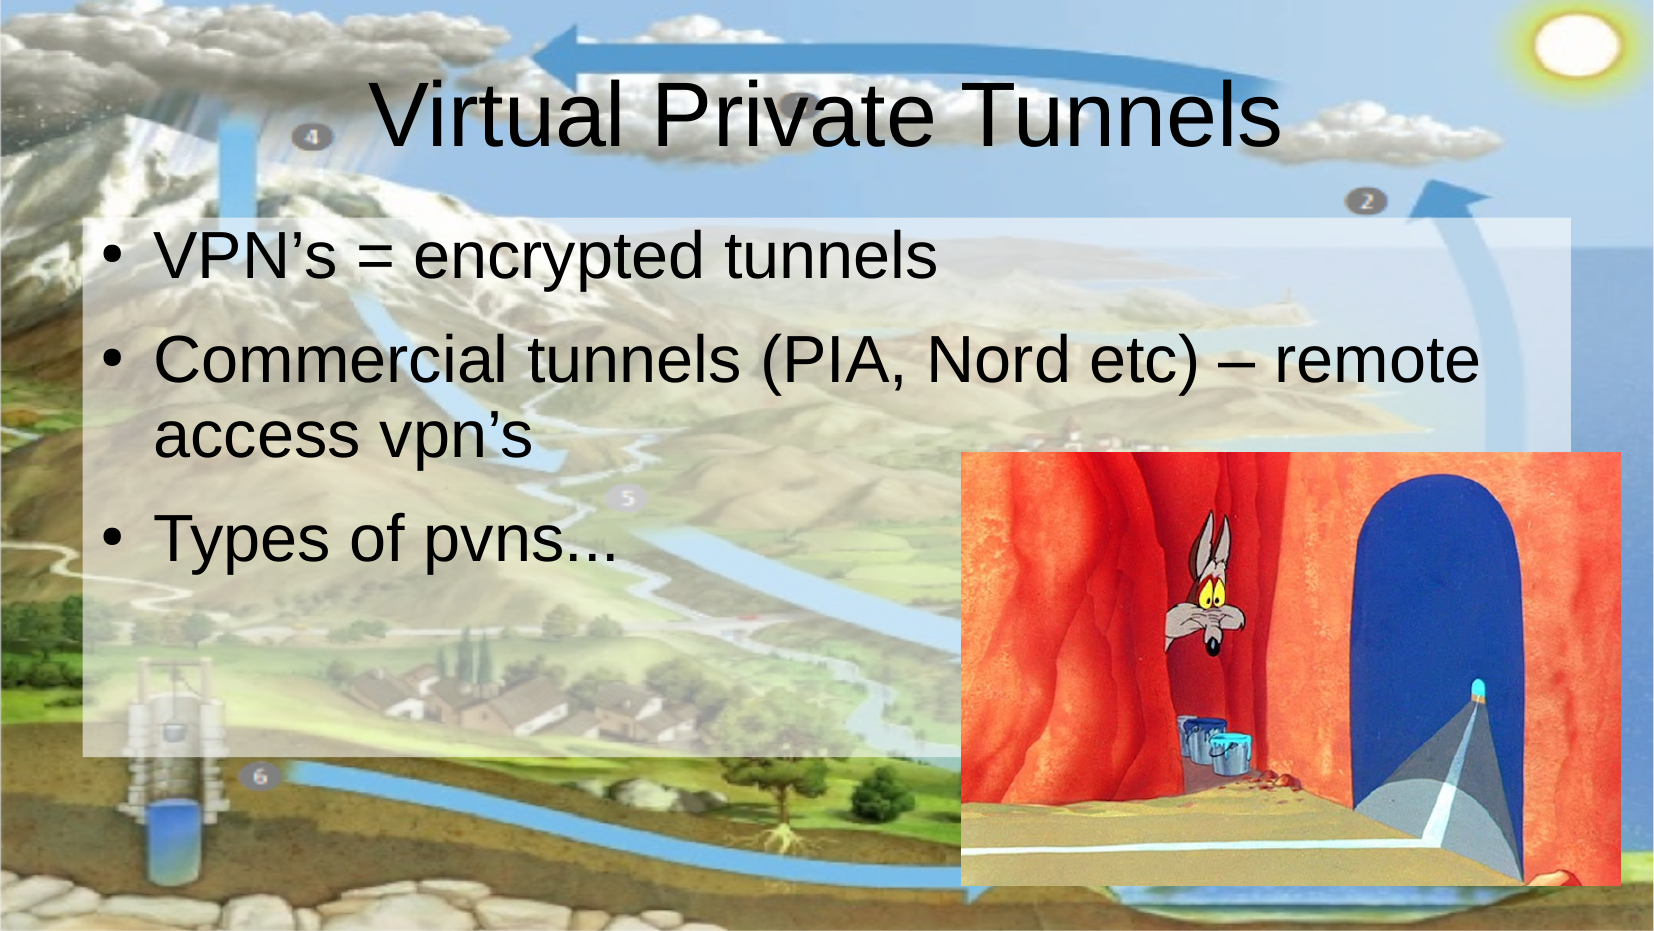

# Virtual Private Tunnels
VPN’s = encrypted tunnels
Commercial tunnels (PIA, Nord etc) – remote access vpn’s
Types of pvns...